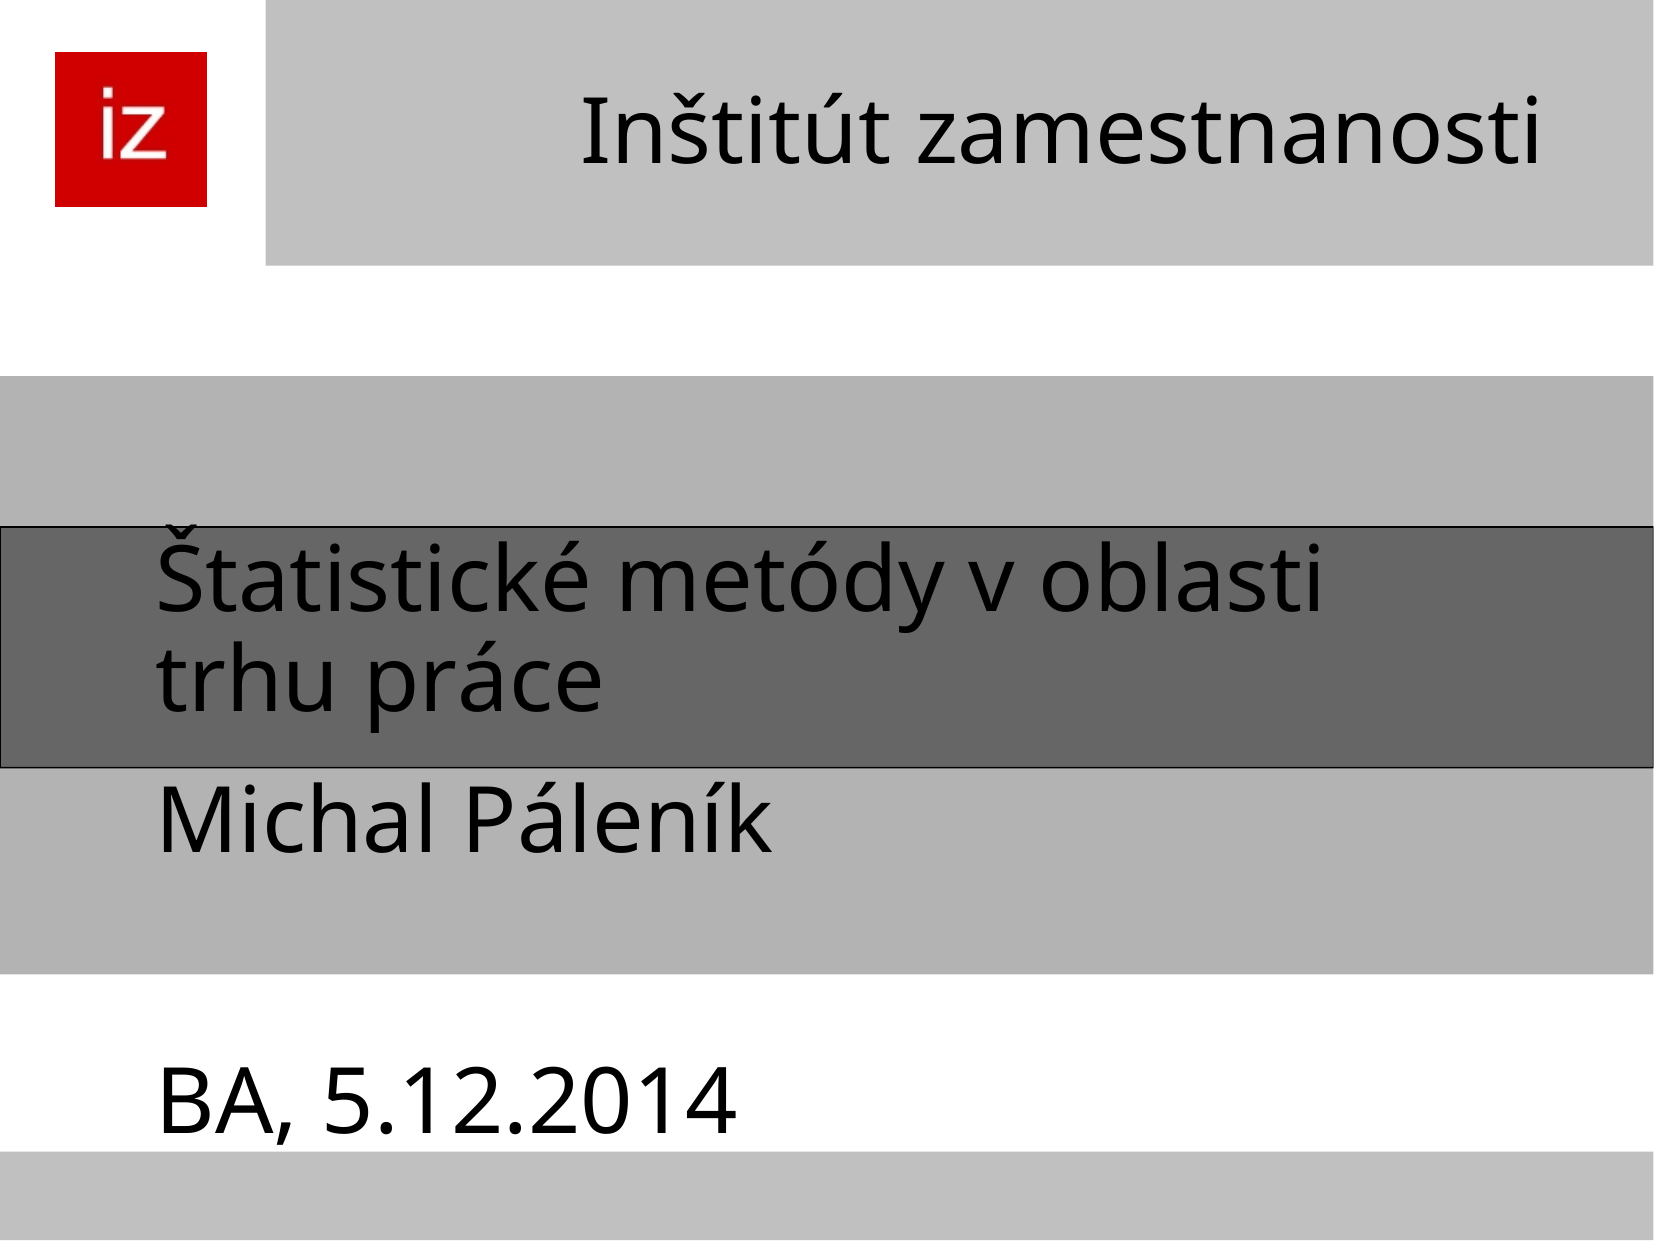

# Inštitút zamestnanosti
Štatistické metódy v oblasti trhu práce
Michal Páleník
BA, 5.12.2014